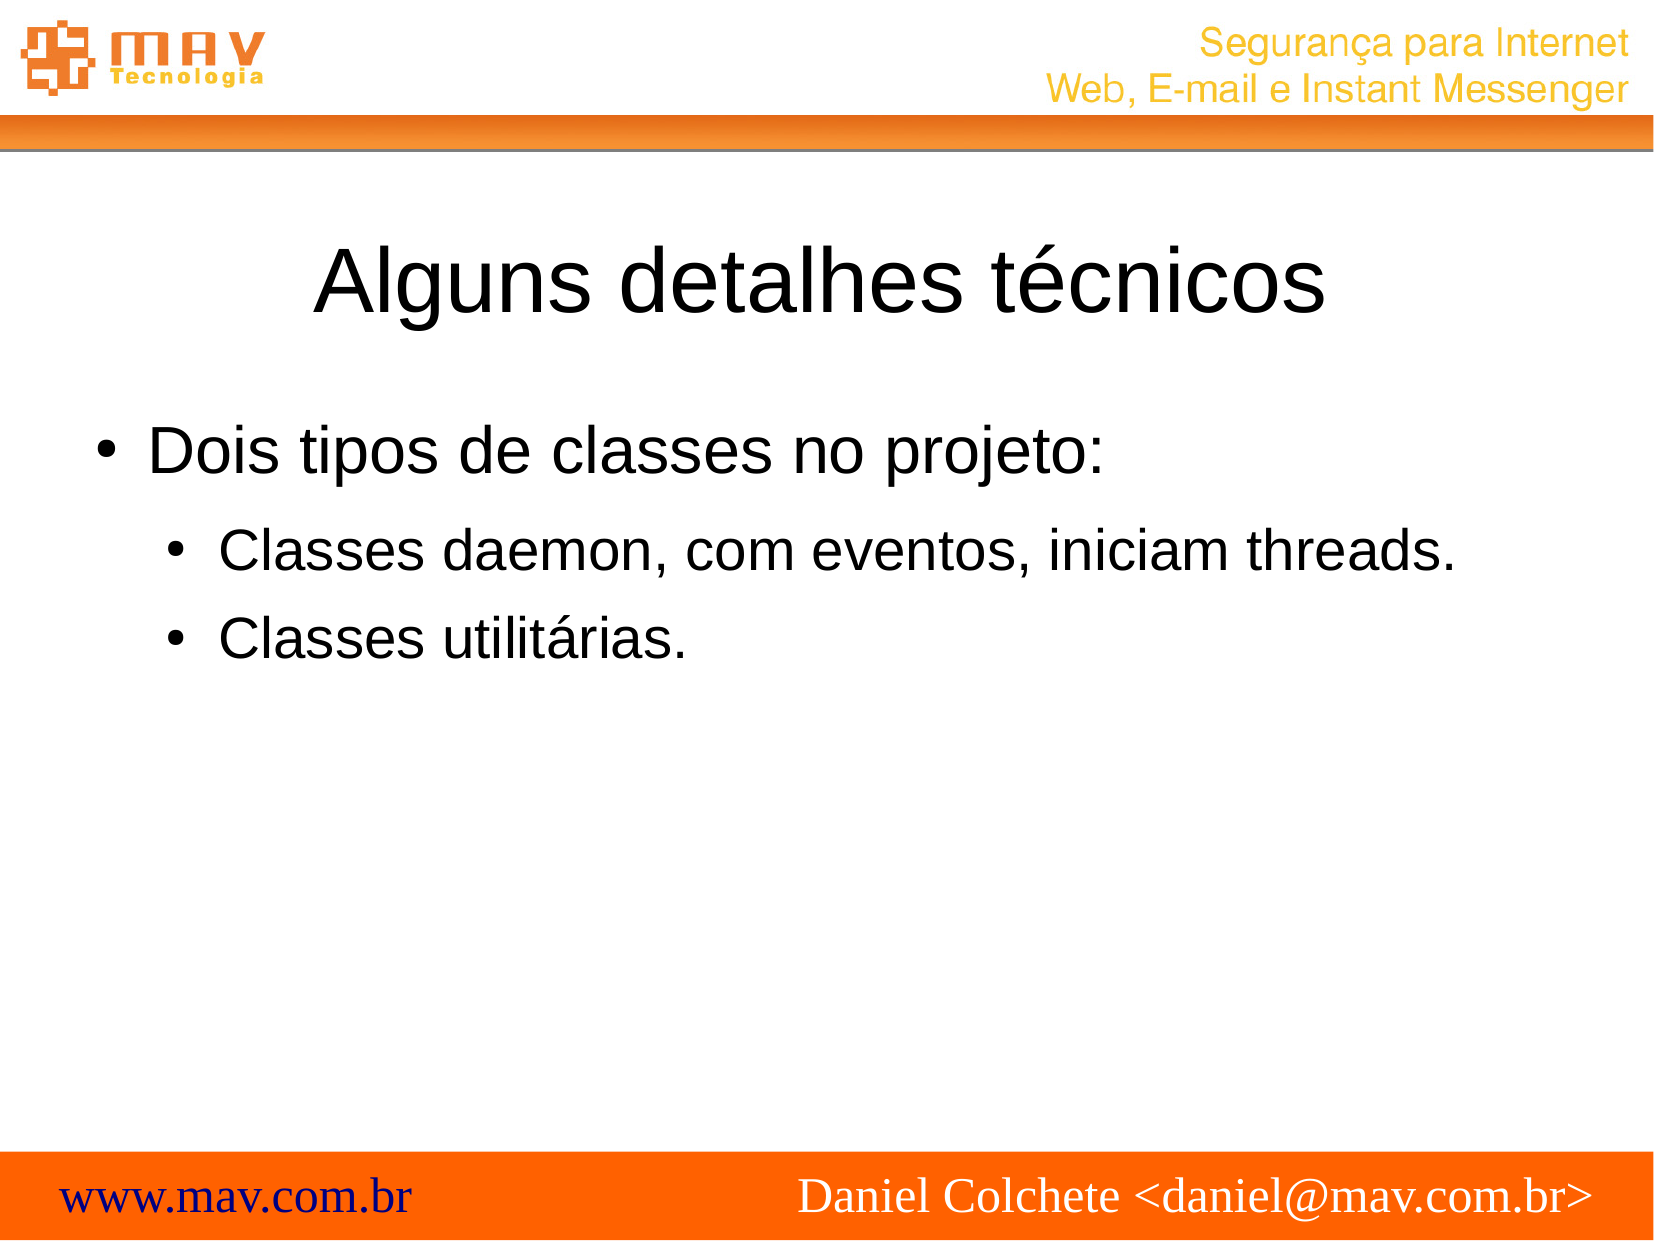

# Alguns detalhes técnicos
Dois tipos de classes no projeto:
Classes daemon, com eventos, iniciam threads.
Classes utilitárias.